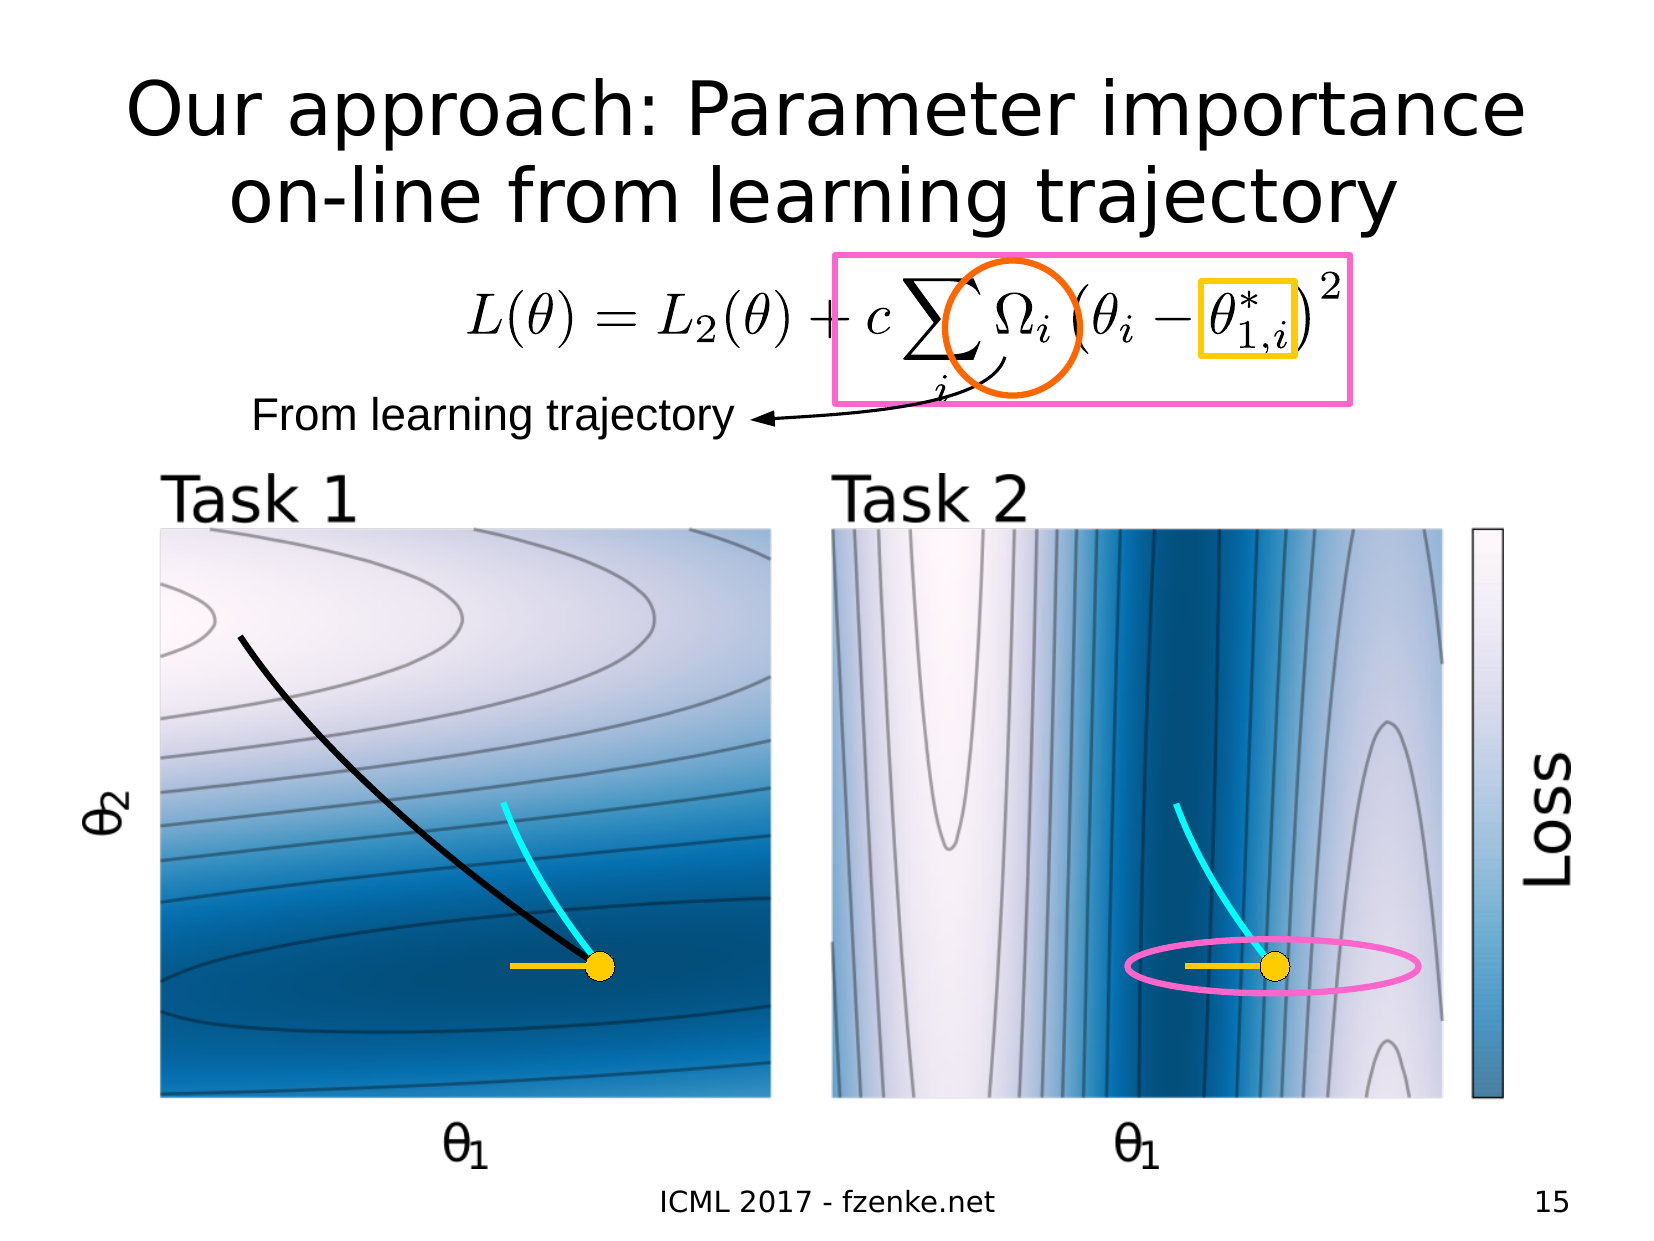

# Our approach: Parameter importance on-line from learning trajectory
From learning trajectory
ICML 2017 - fzenke.net
15